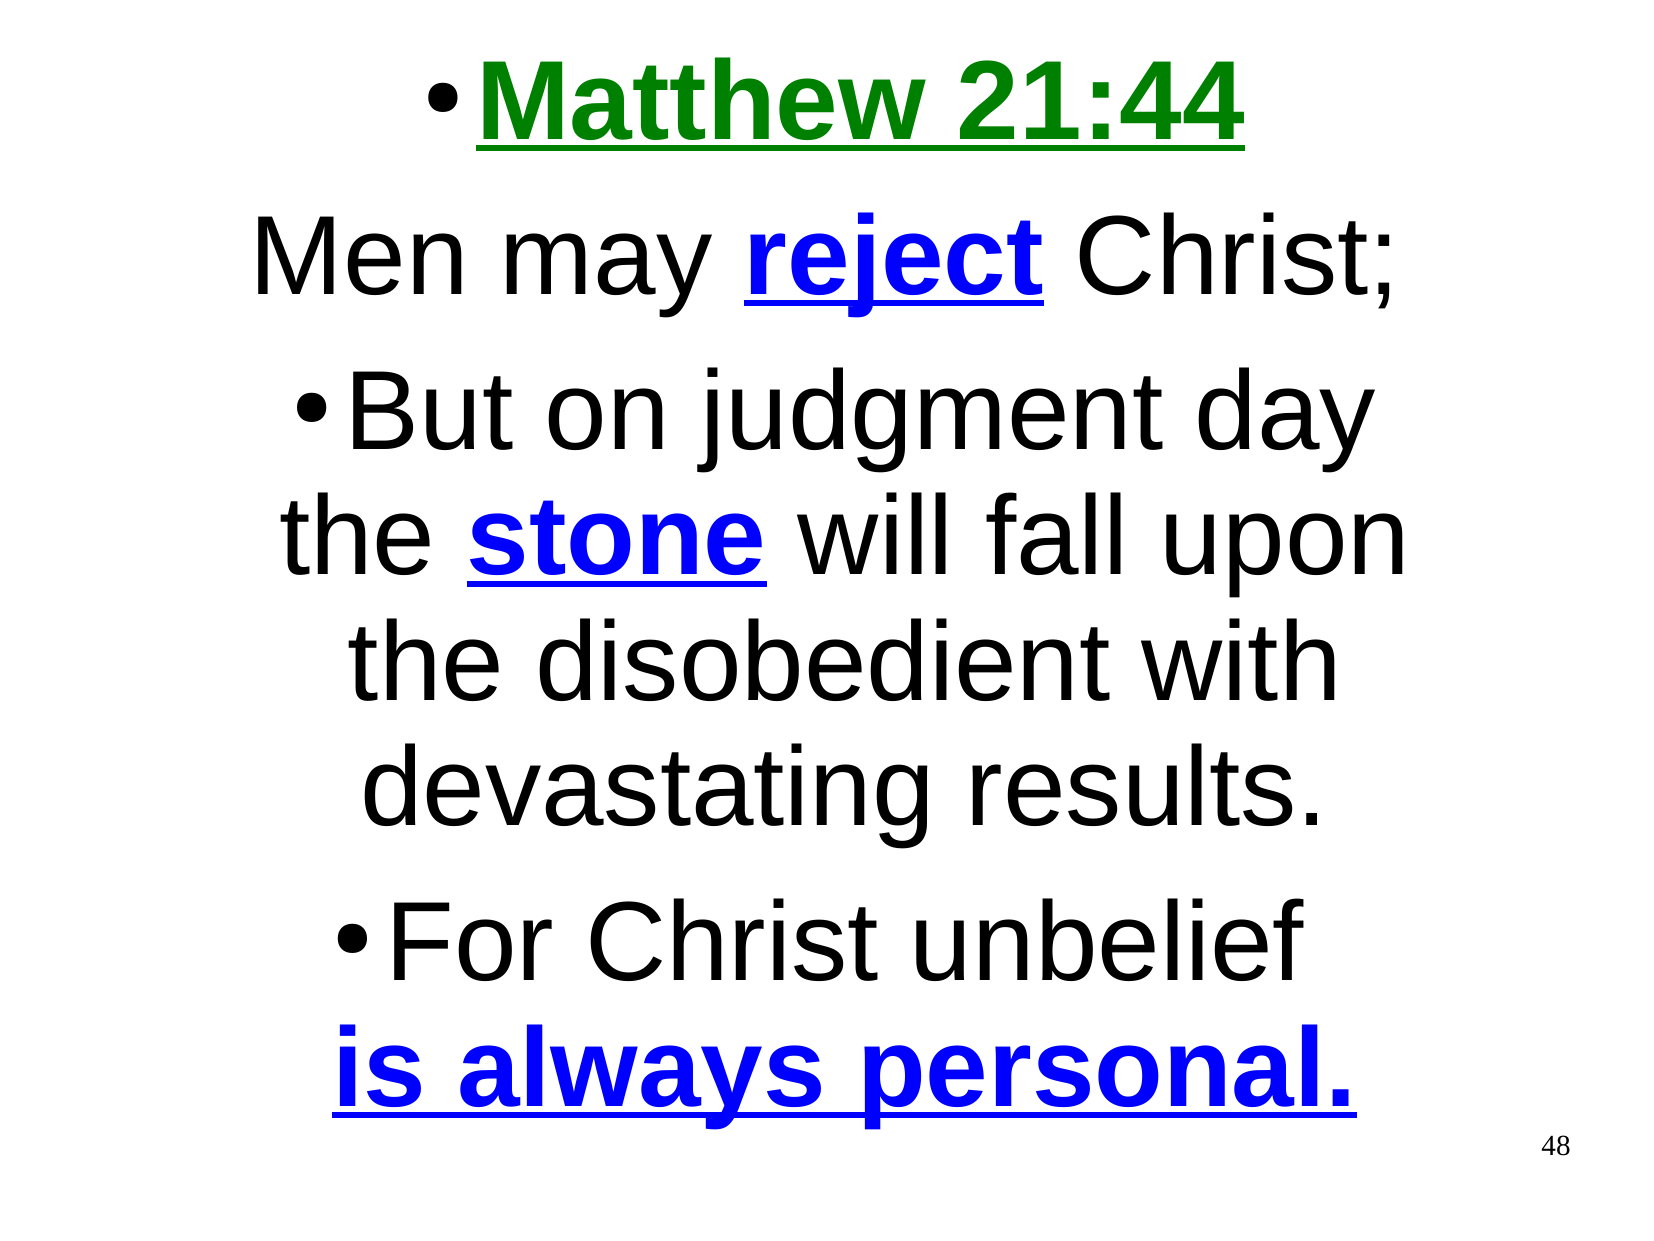

# Matthew 21:44
 Men may reject Christ;
But on judgment day
the stone will fall upon
the disobedient with
devastating results.
For Christ unbelief
is always personal.
48